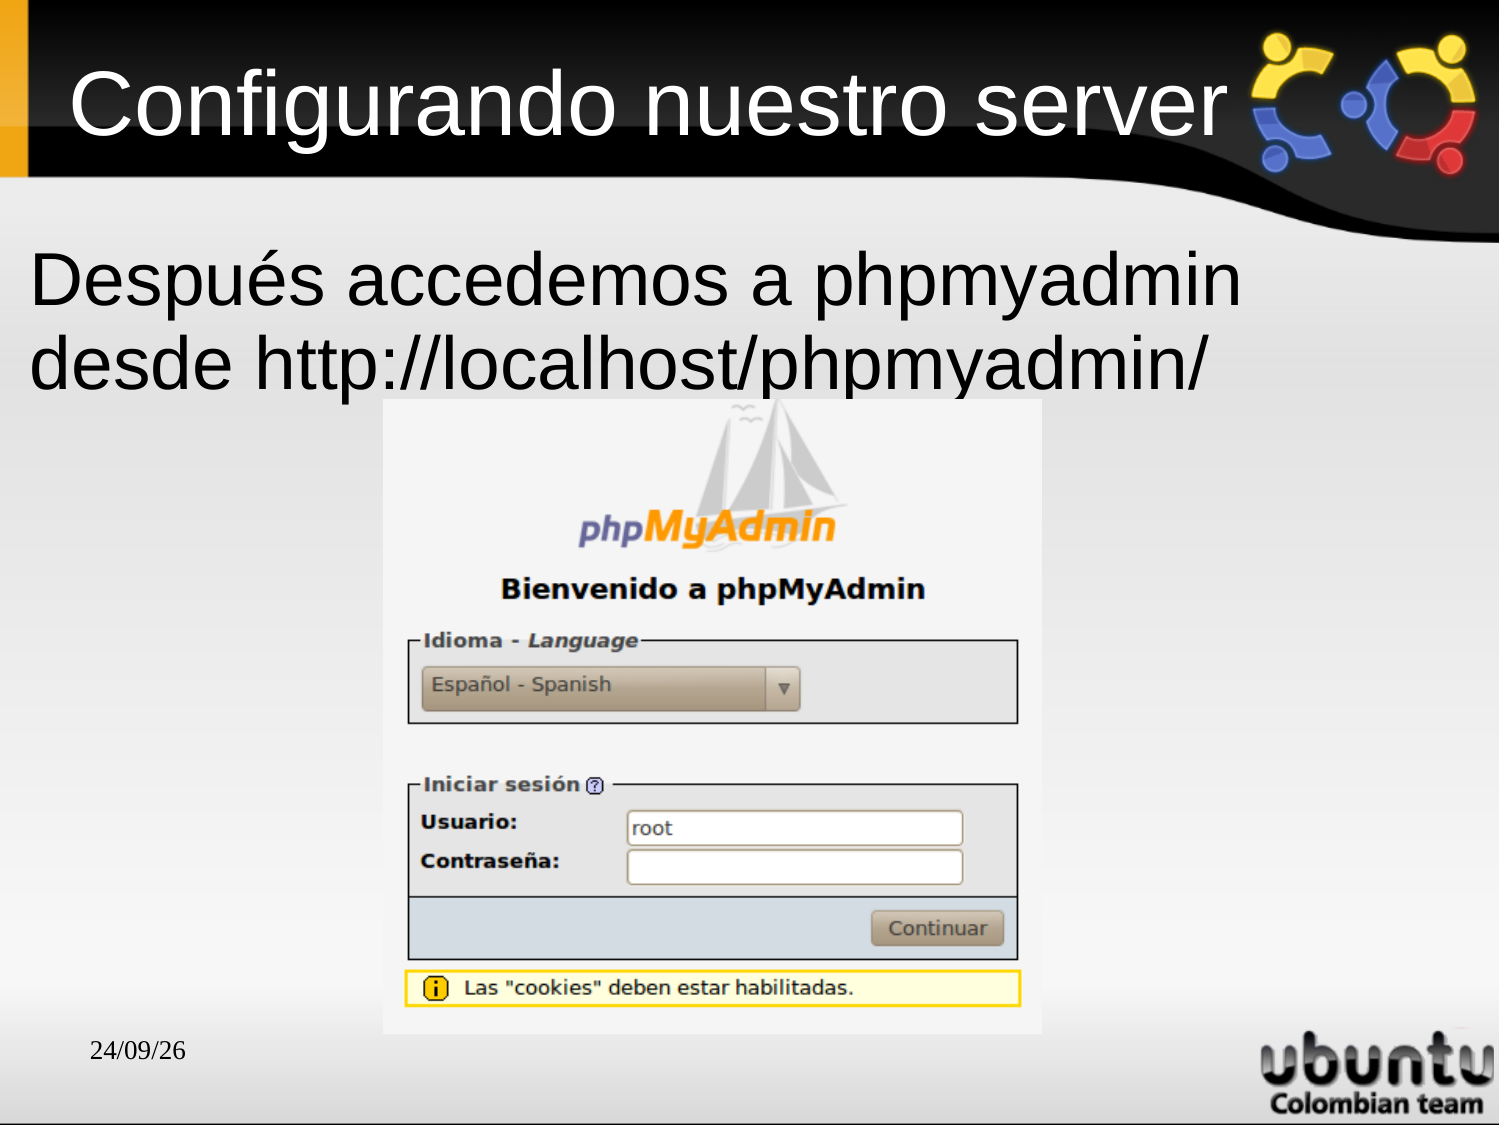

Configurando nuestro server
# Después accedemos a phpmyadmin desde http://localhost/phpmyadmin/